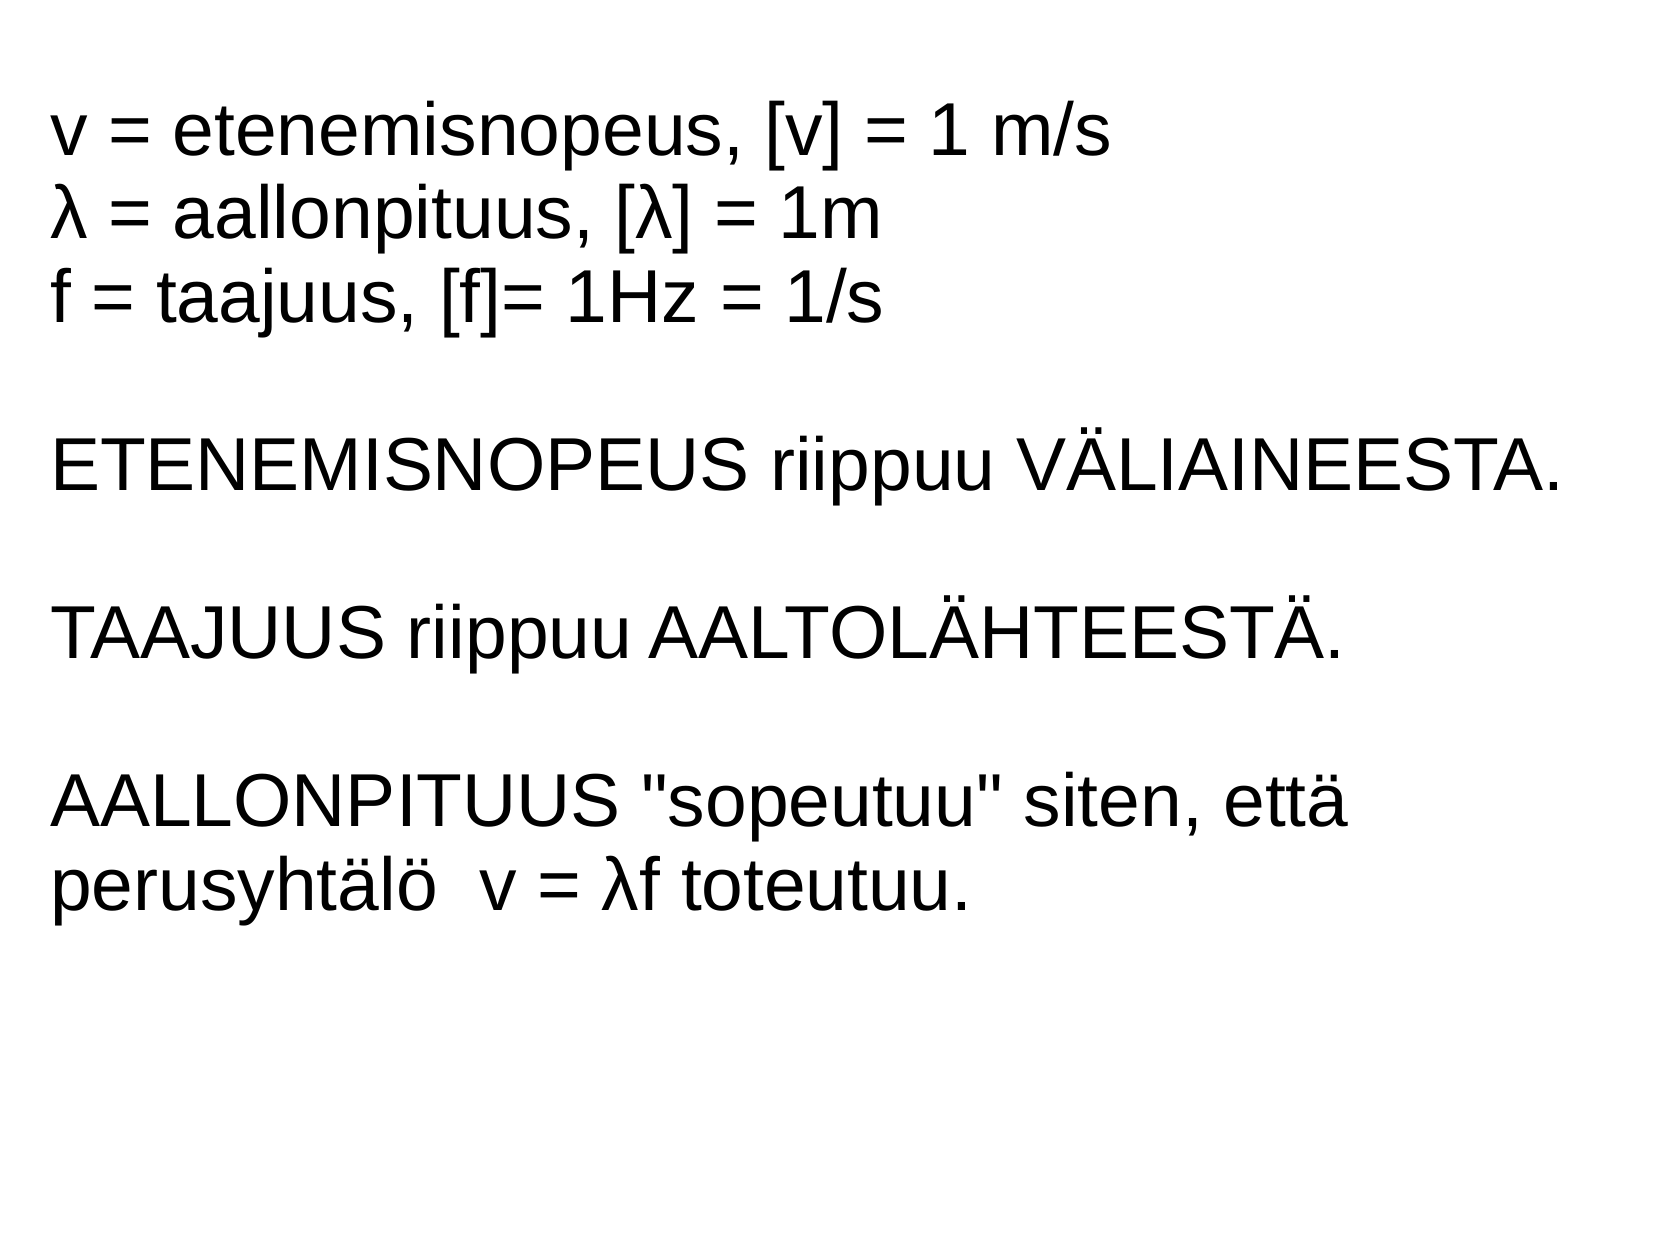

v = etenemisnopeus, [v] = 1 m/s
λ = aallonpituus, [λ] = 1m
f = taajuus, [f]= 1Hz = 1/s
ETENEMISNOPEUS riippuu VÄLIAINEESTA.
TAAJUUS riippuu AALTOLÄHTEESTÄ.
AALLONPITUUS "sopeutuu" siten, että perusyhtälö v = λf toteutuu.